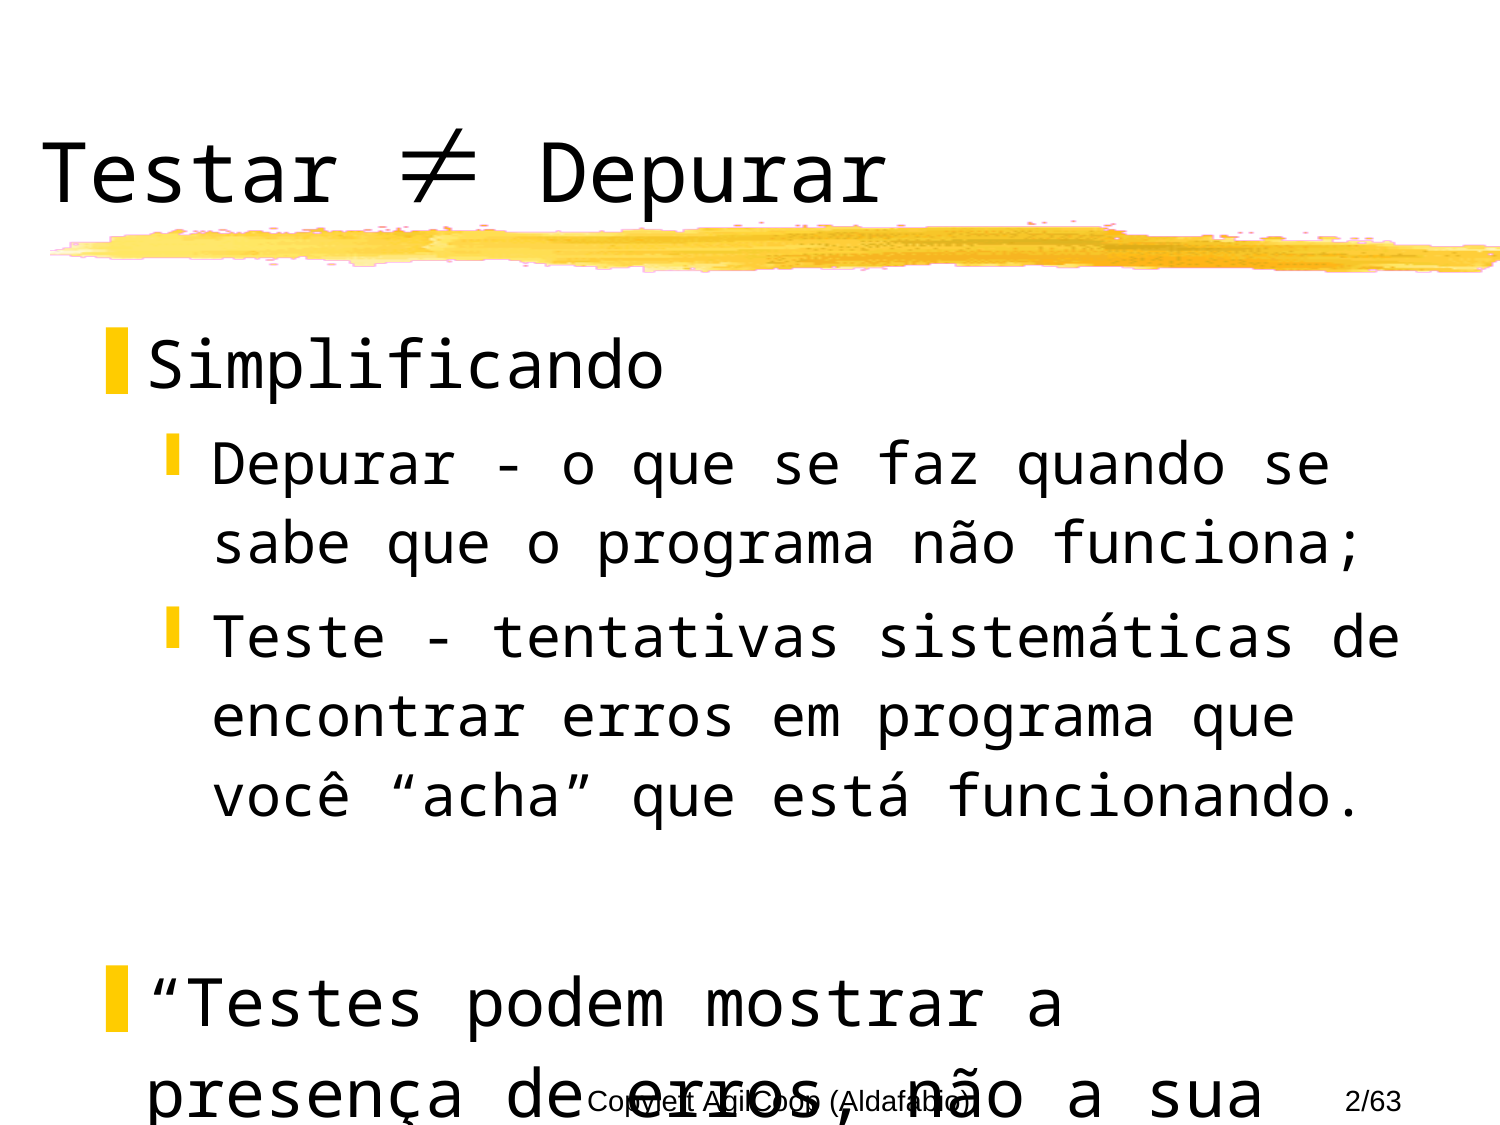

# Testar ≠ Depurar
Simplificando
Depurar - o que se faz quando se sabe que o programa não funciona;
Teste - tentativas sistemáticas de encontrar erros em programa que você “acha” que está funcionando.
“Testes podem mostrar a presença de erros, não a sua ausência (Dijkstra)”
2